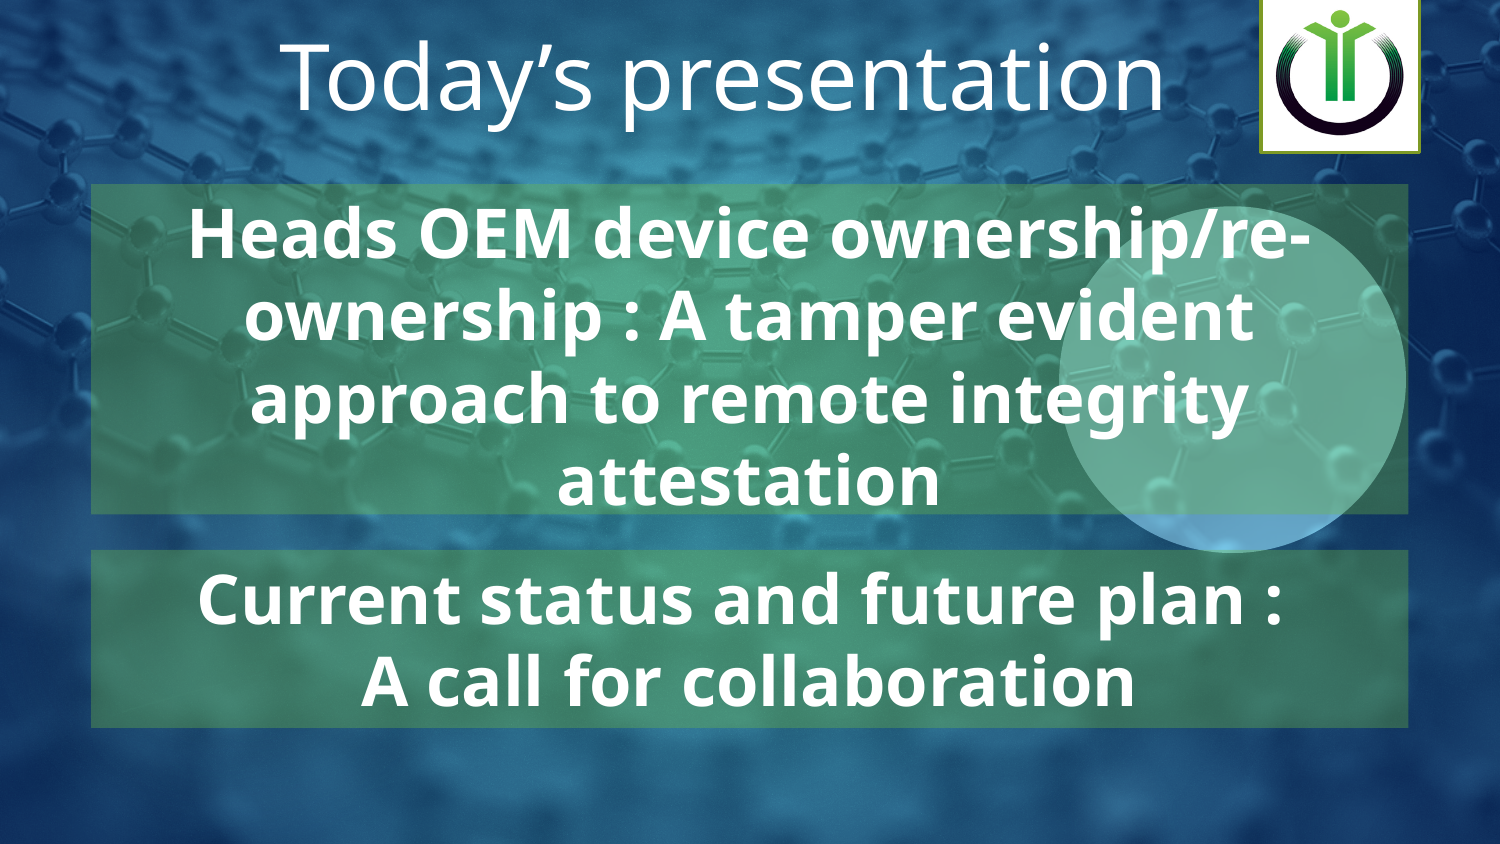

Today’s presentation
Heads OEM device ownership/re-ownership : A tamper evident approach to remote integrity attestation
Current status and future plan :
A call for collaboration